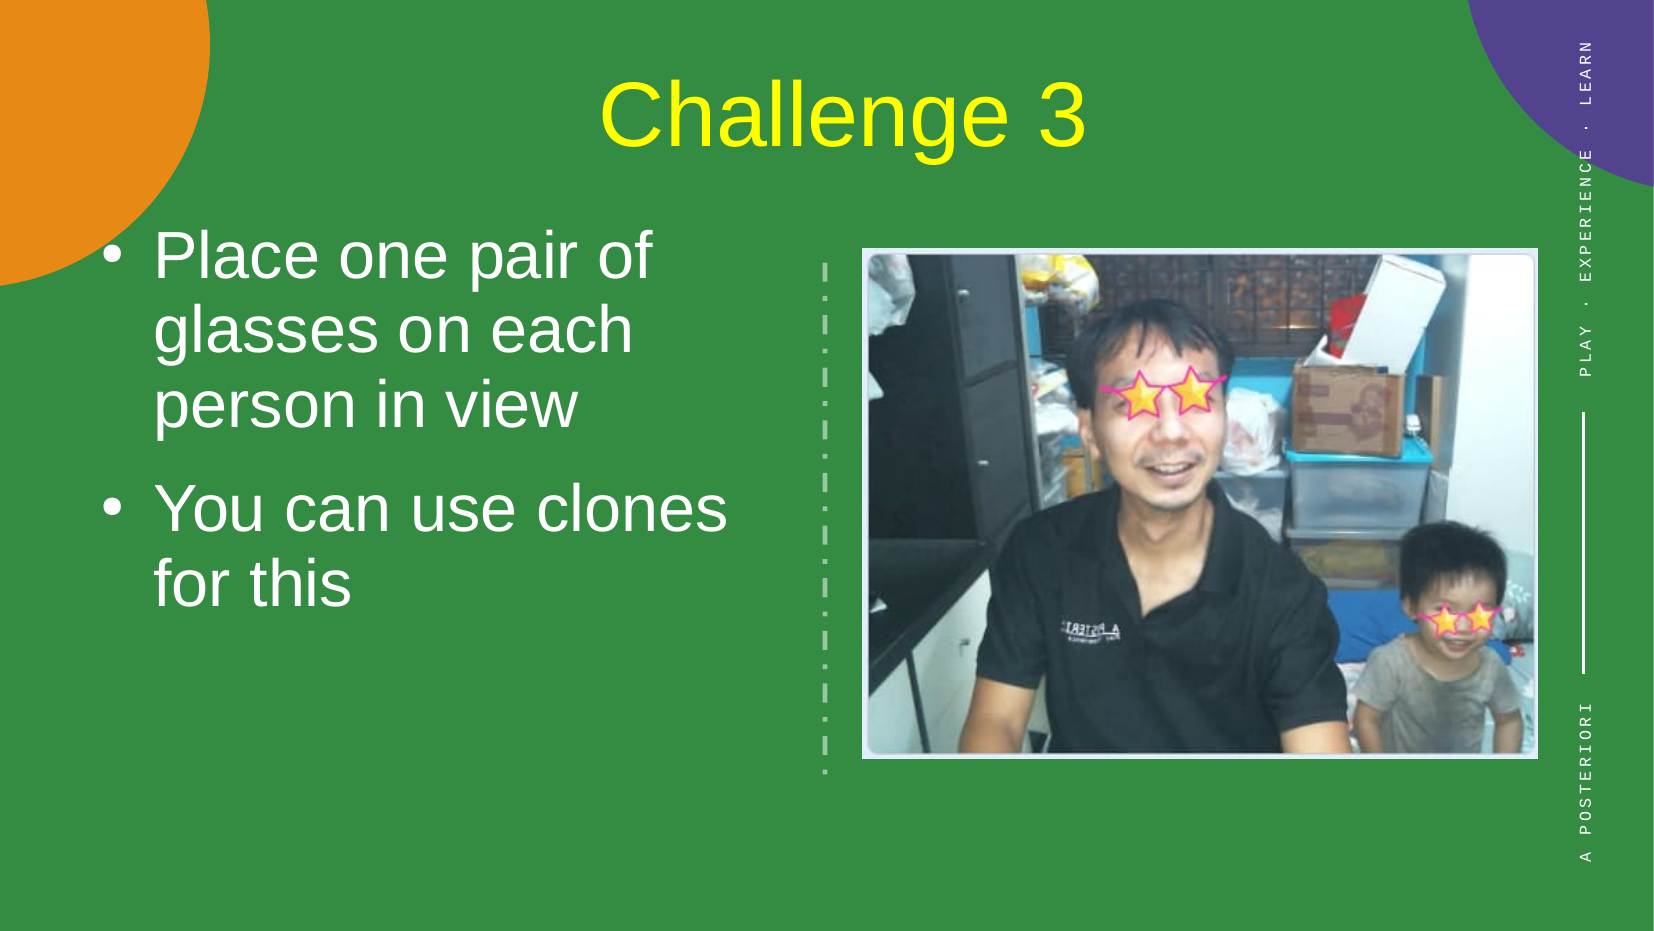

# Challenge 3
Place one pair of glasses on each person in view
You can use clones for this